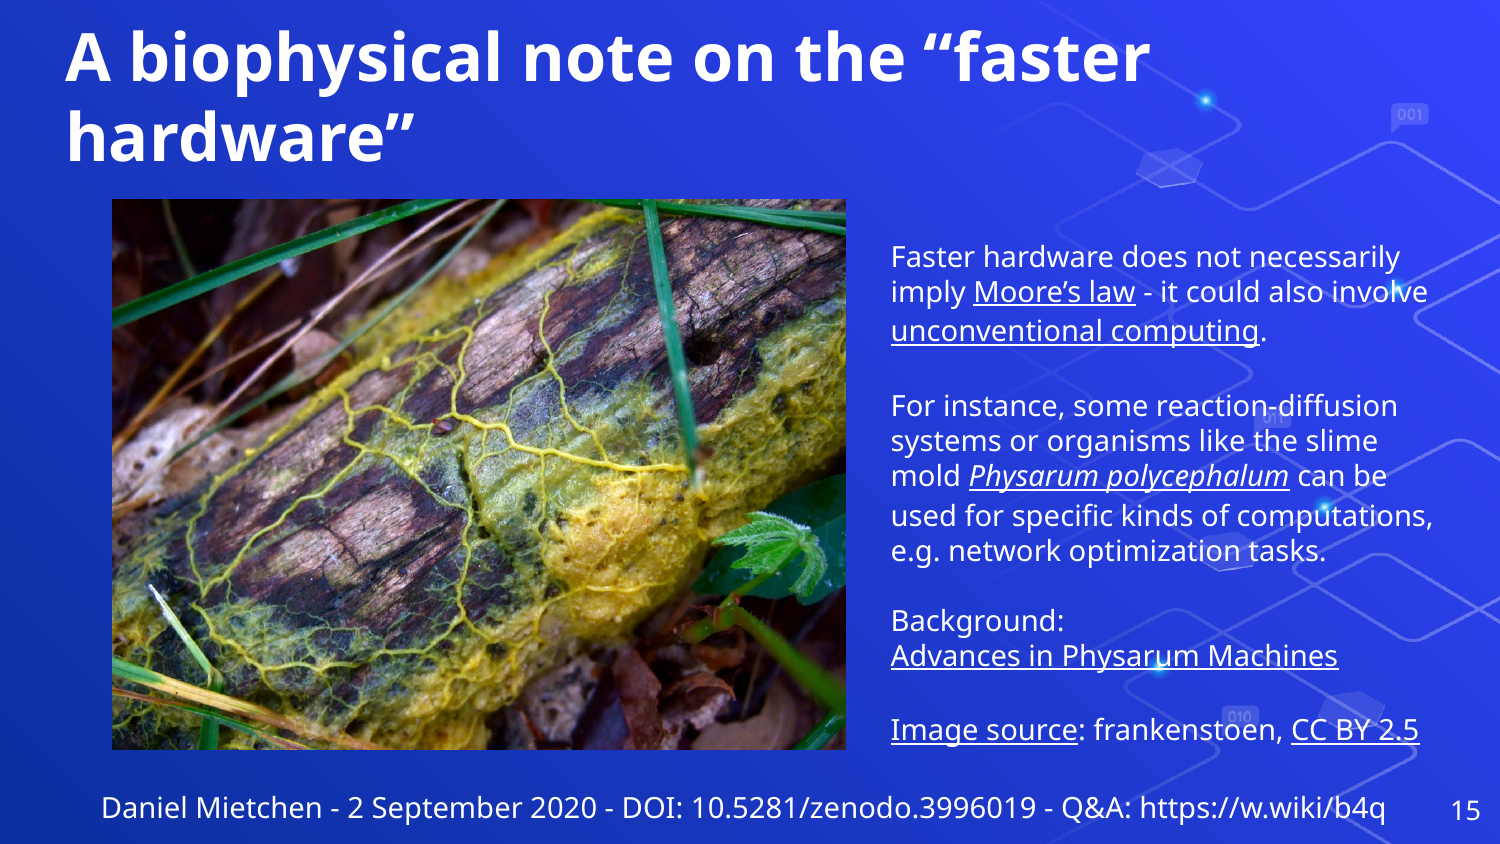

# A biophysical note on the “faster hardware”
Faster hardware does not necessarily imply Moore’s law - it could also involve unconventional computing.
For instance, some reaction-diffusion systems or organisms like the slime mold Physarum polycephalum can be used for specific kinds of computations, e.g. network optimization tasks.
Background: Advances in Physarum Machines
Image source: frankenstoen, CC BY 2.5
Daniel Mietchen - 2 September 2020 - DOI: 10.5281/zenodo.3996019 - Q&A: https://w.wiki/b4q